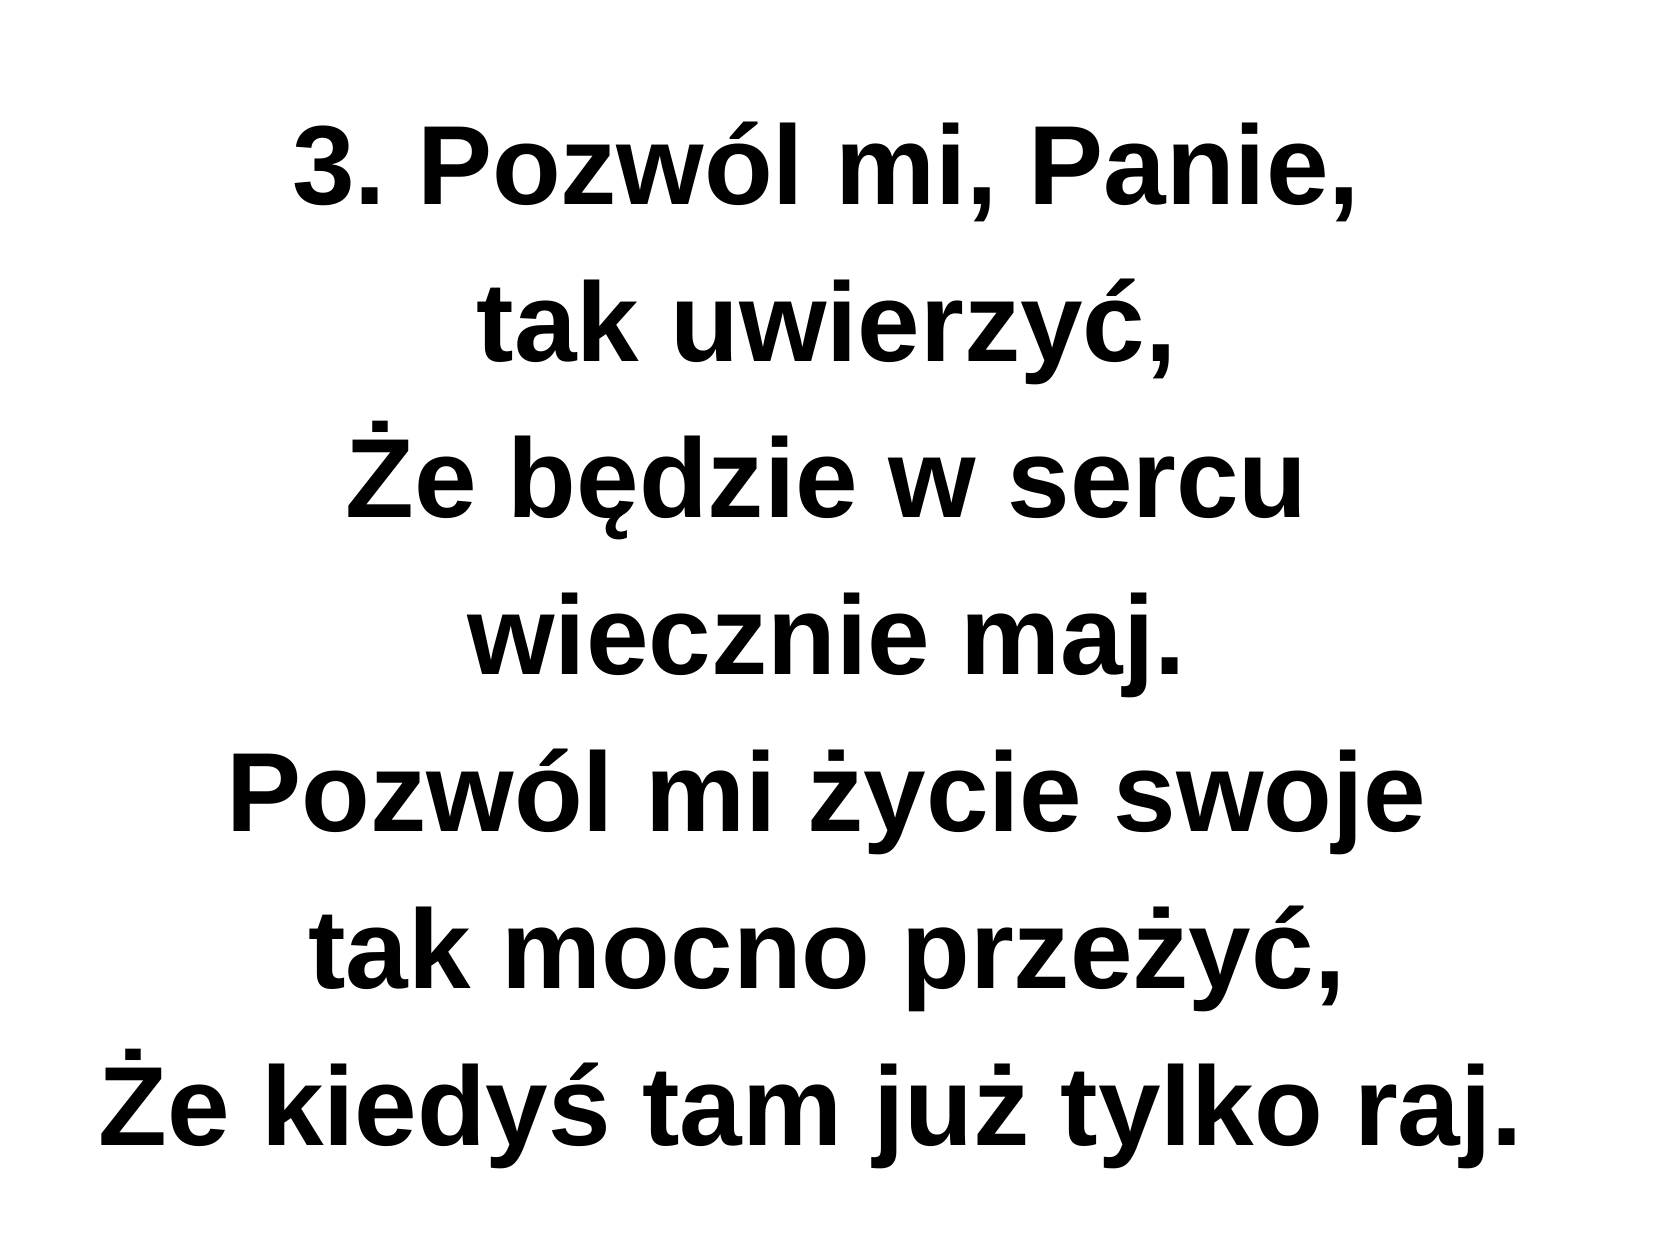

# 3. Pozwól mi, Panie,
tak uwierzyć,
Że będzie w sercu
wiecznie maj.
Pozwól mi życie swoje
tak mocno przeżyć,
Że kiedyś tam już tylko raj.